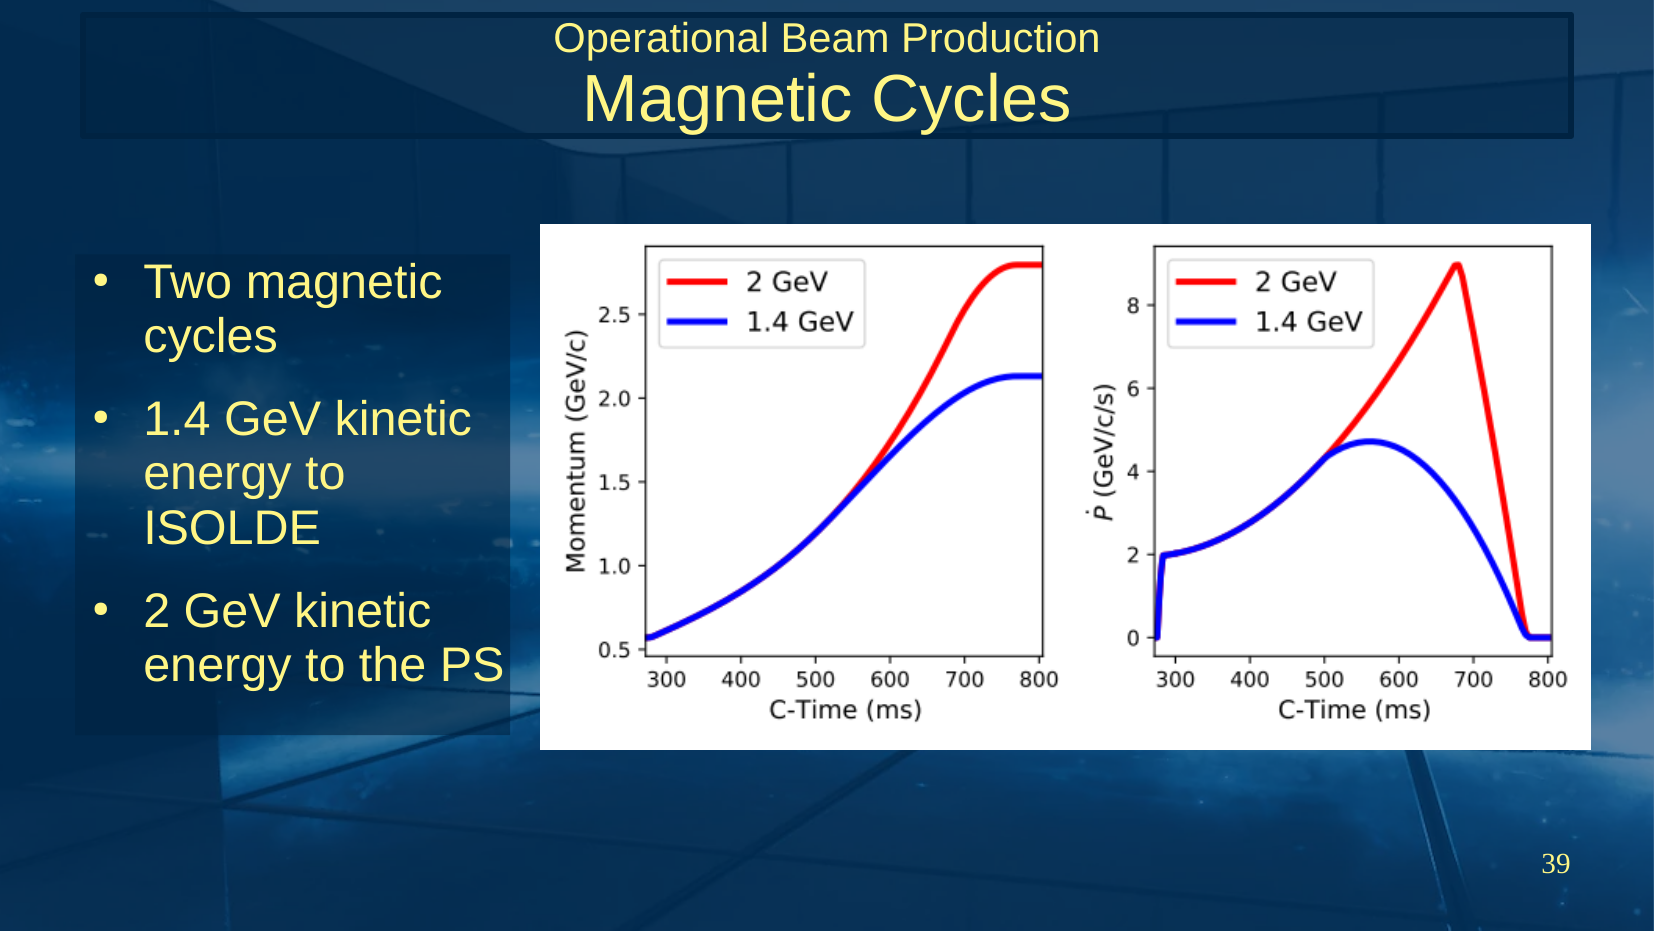

Operational Beam Production
Magnetic Cycles
# Two magnetic cycles
1.4 GeV kinetic energy to ISOLDE
2 GeV kinetic energy to the PS
39